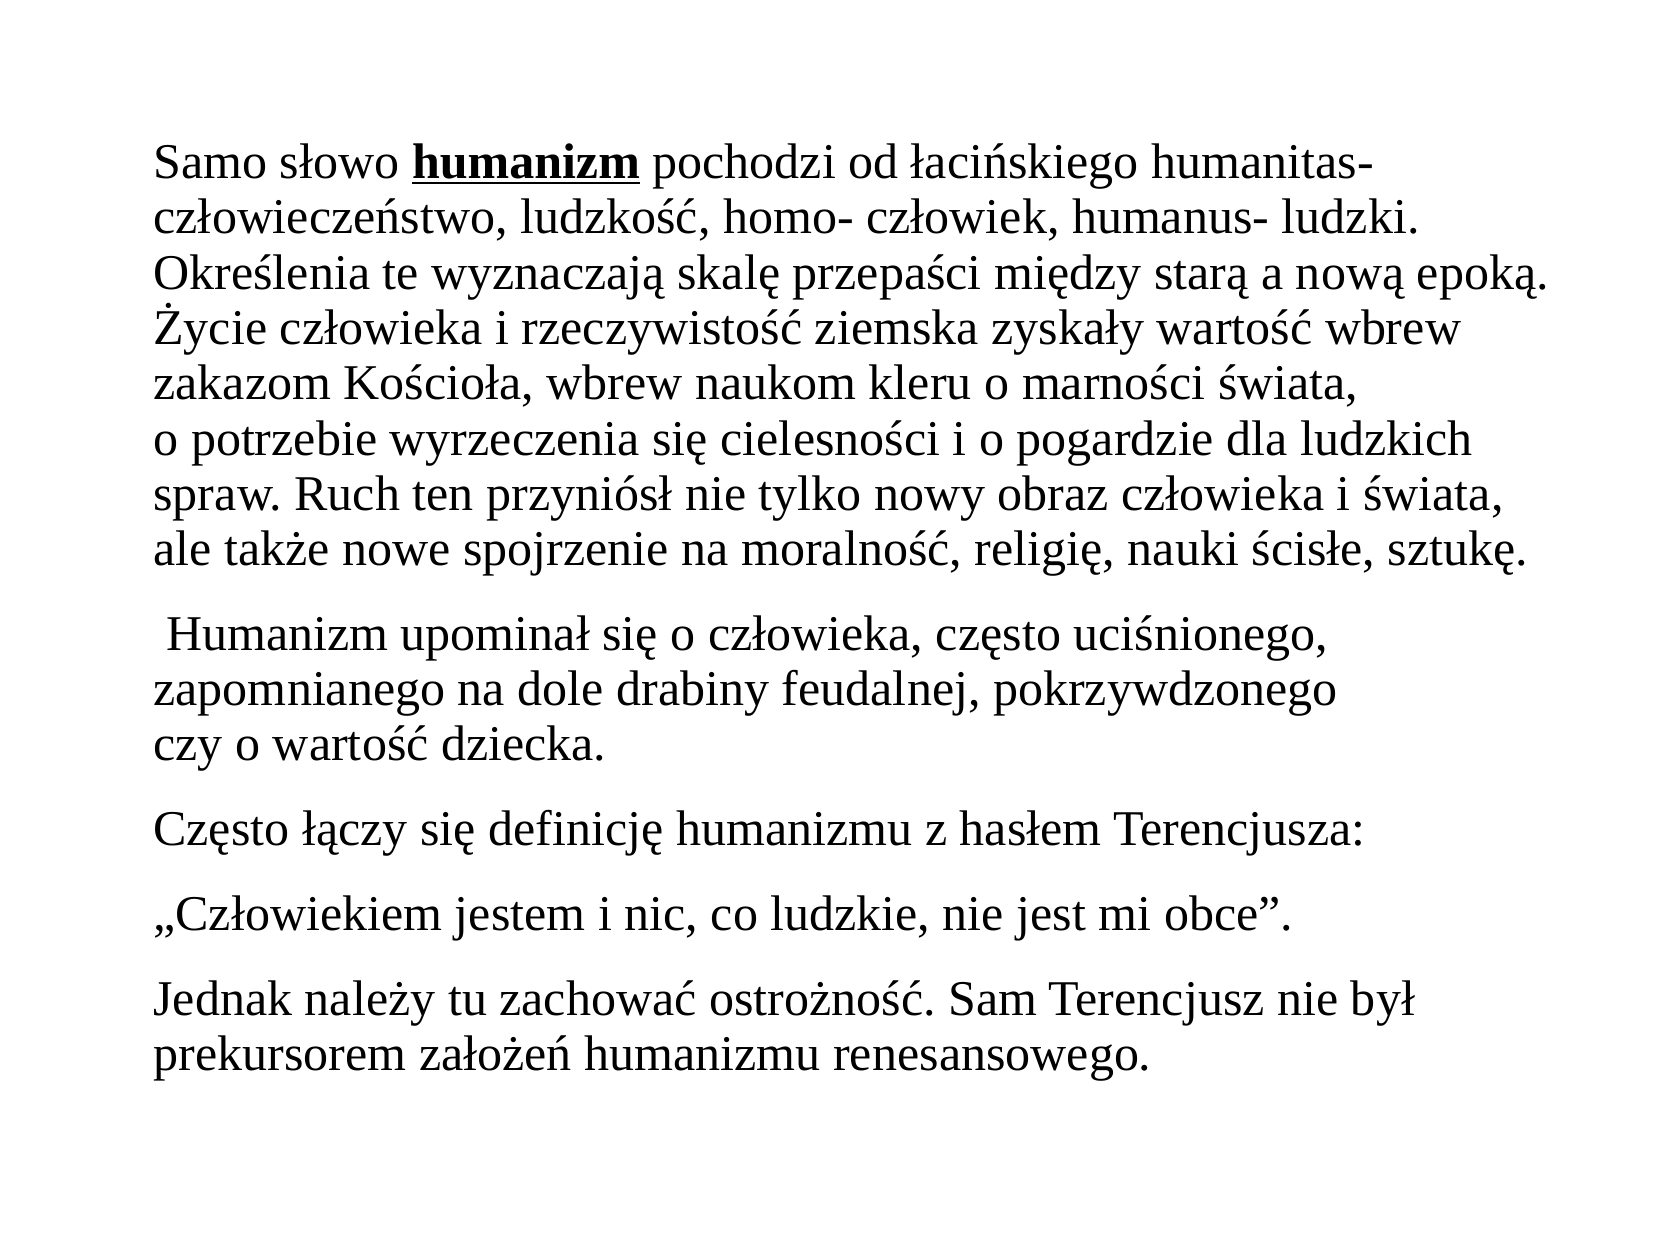

#
Samo słowo humanizm pochodzi od łacińskiego humanitas- człowieczeństwo, ludzkość, homo- człowiek, humanus- ludzki. Określenia te wyznaczają skalę przepaści między starą a nową epoką. Życie człowieka i rzeczywistość ziemska zyskały wartość wbrew zakazom Kościoła, wbrew naukom kleru o marności świata, o potrzebie wyrzeczenia się cielesności i o pogardzie dla ludzkich spraw. Ruch ten przyniósł nie tylko nowy obraz człowieka i świata, ale także nowe spojrzenie na moralność, religię, nauki ścisłe, sztukę.
 Humanizm upominał się o człowieka, często uciśnionego, zapomnianego na dole drabiny feudalnej, pokrzywdzonego czy o wartość dziecka.
Często łączy się definicję humanizmu z hasłem Terencjusza:
„Człowiekiem jestem i nic, co ludzkie, nie jest mi obce”.
Jednak należy tu zachować ostrożność. Sam Terencjusz nie był prekursorem założeń humanizmu renesansowego.